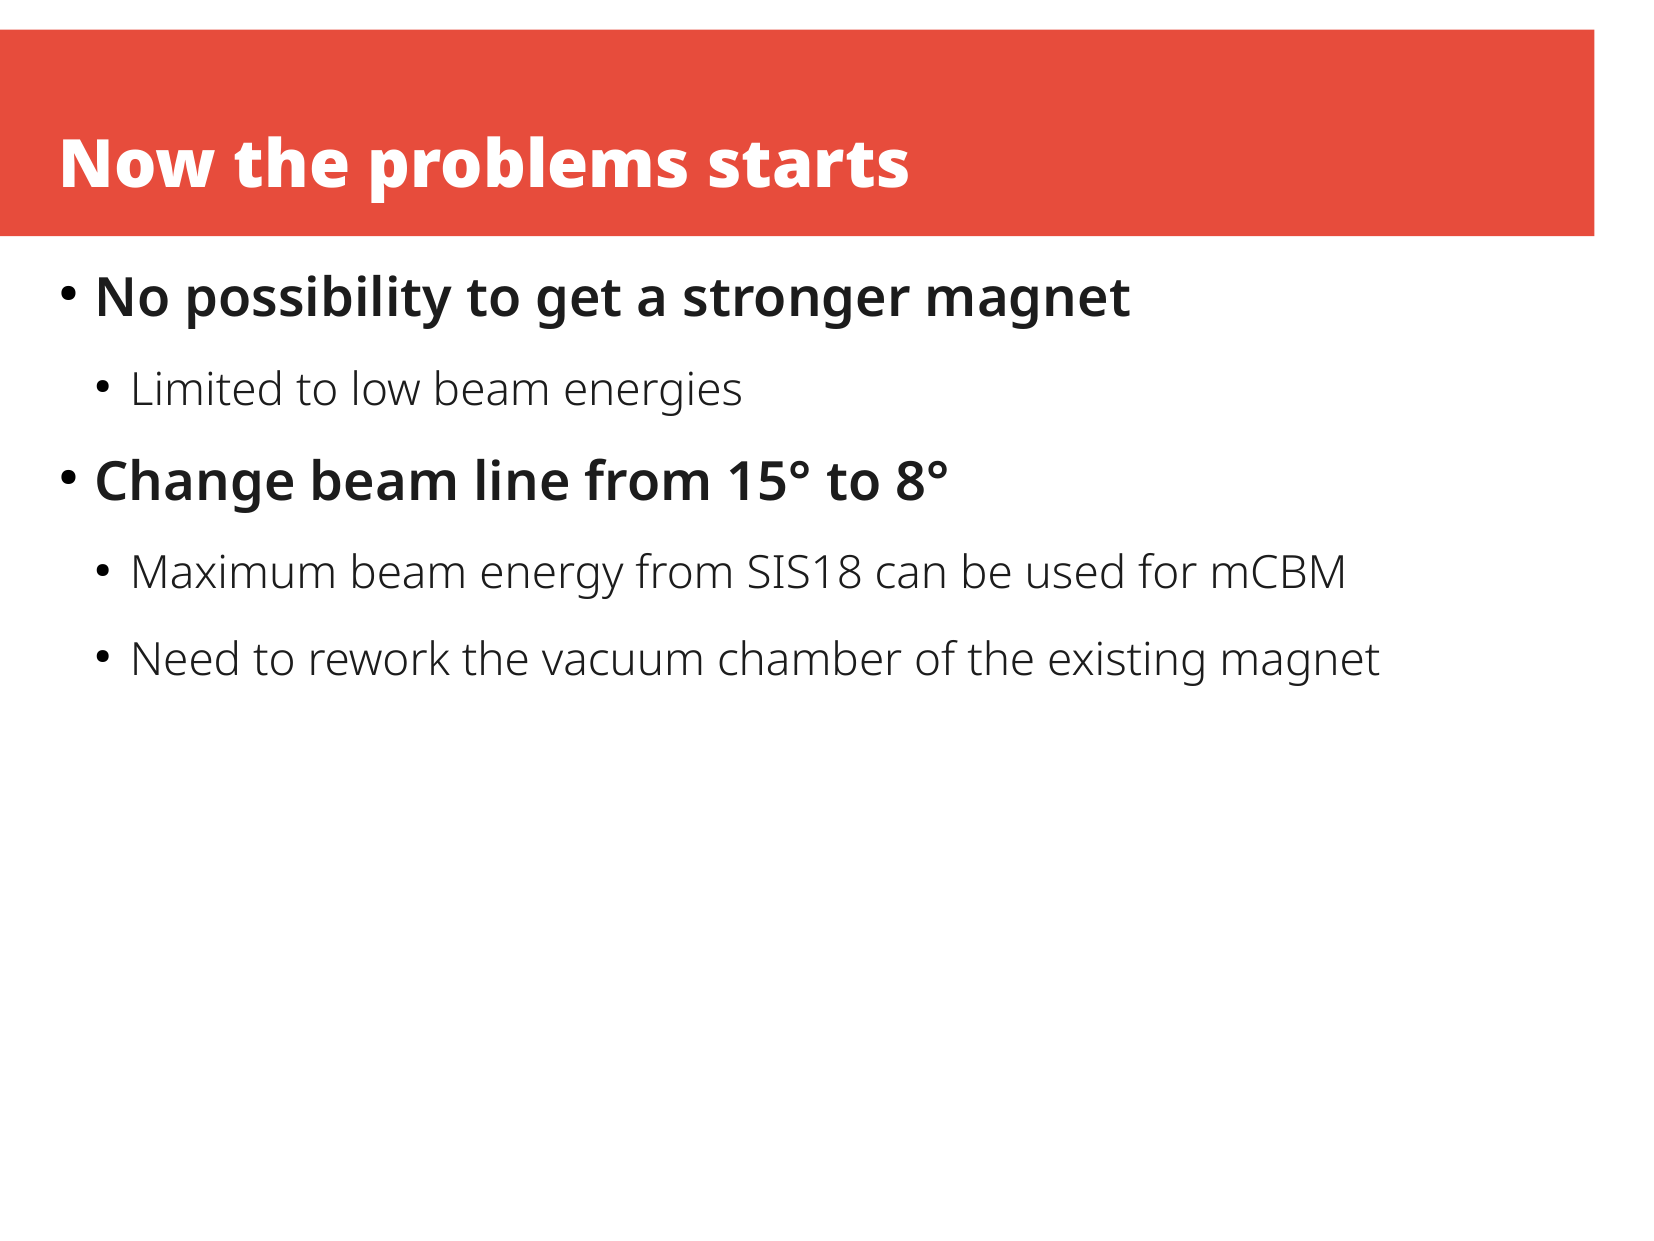

# Now the problems starts
No possibility to get a stronger magnet
Limited to low beam energies
Change beam line from 15° to 8°
Maximum beam energy from SIS18 can be used for mCBM
Need to rework the vacuum chamber of the existing magnet